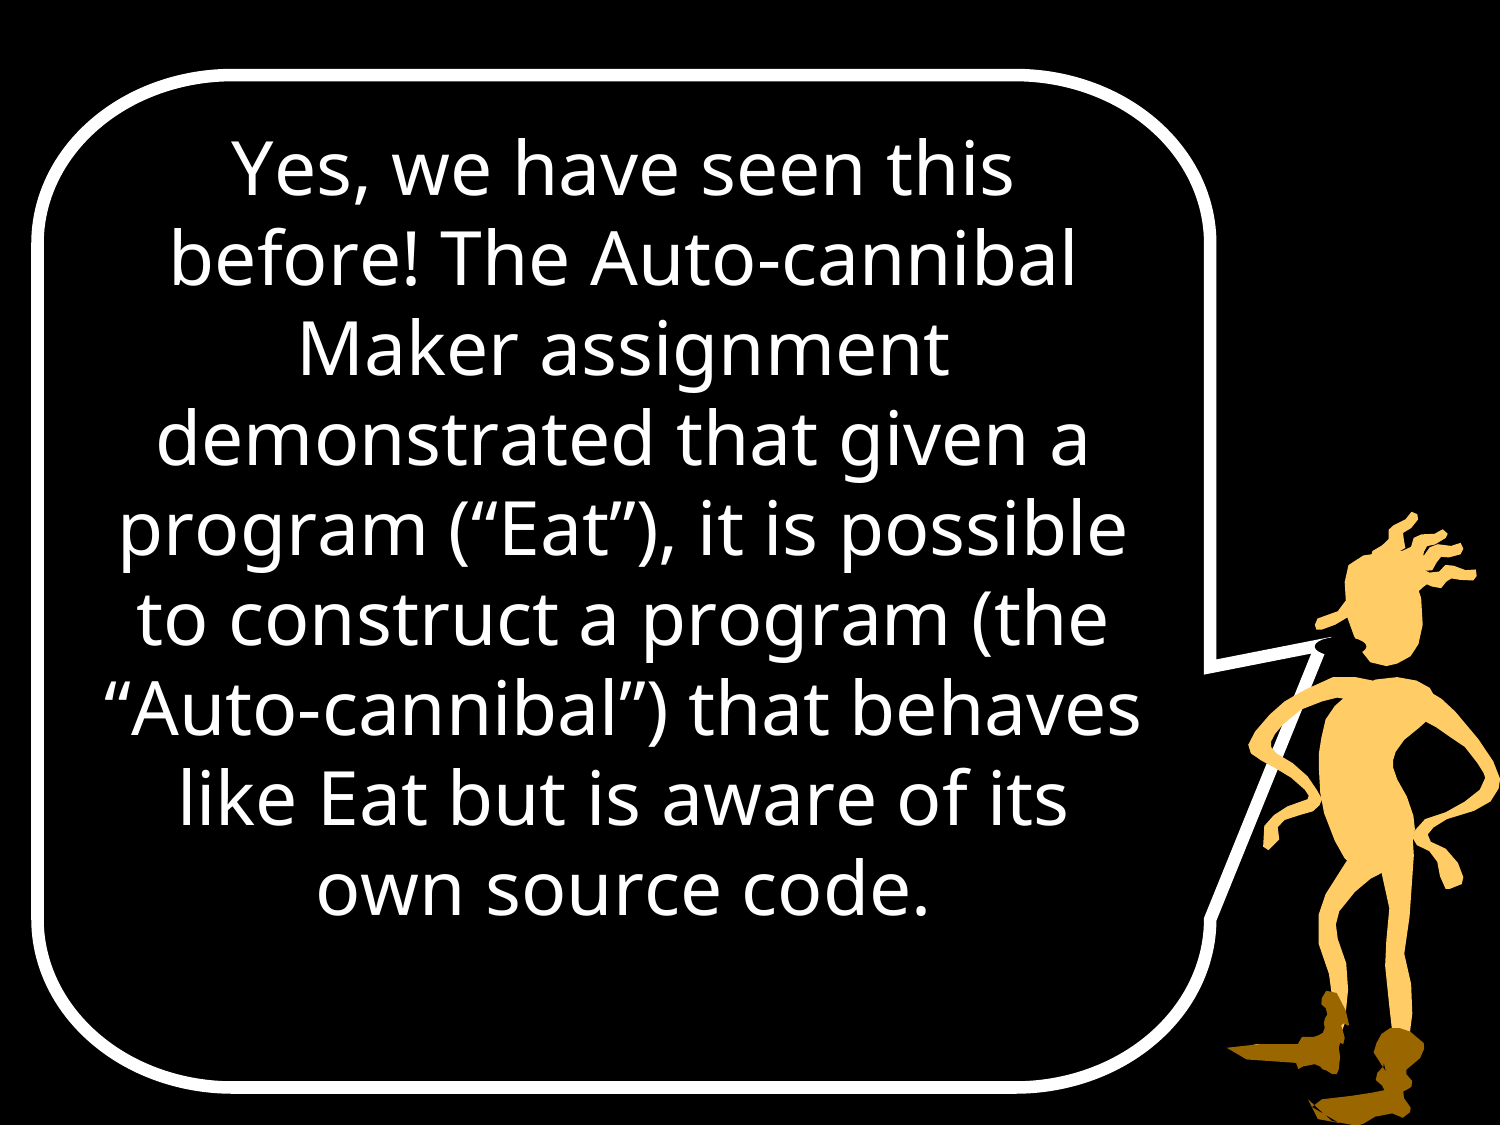

Yes, we have seen this before! The Auto-cannibal Maker assignment demonstrated that given a program (“Eat”), it is possible to construct a program (the “Auto-cannibal”) that behaves like Eat but is aware of its own source code.